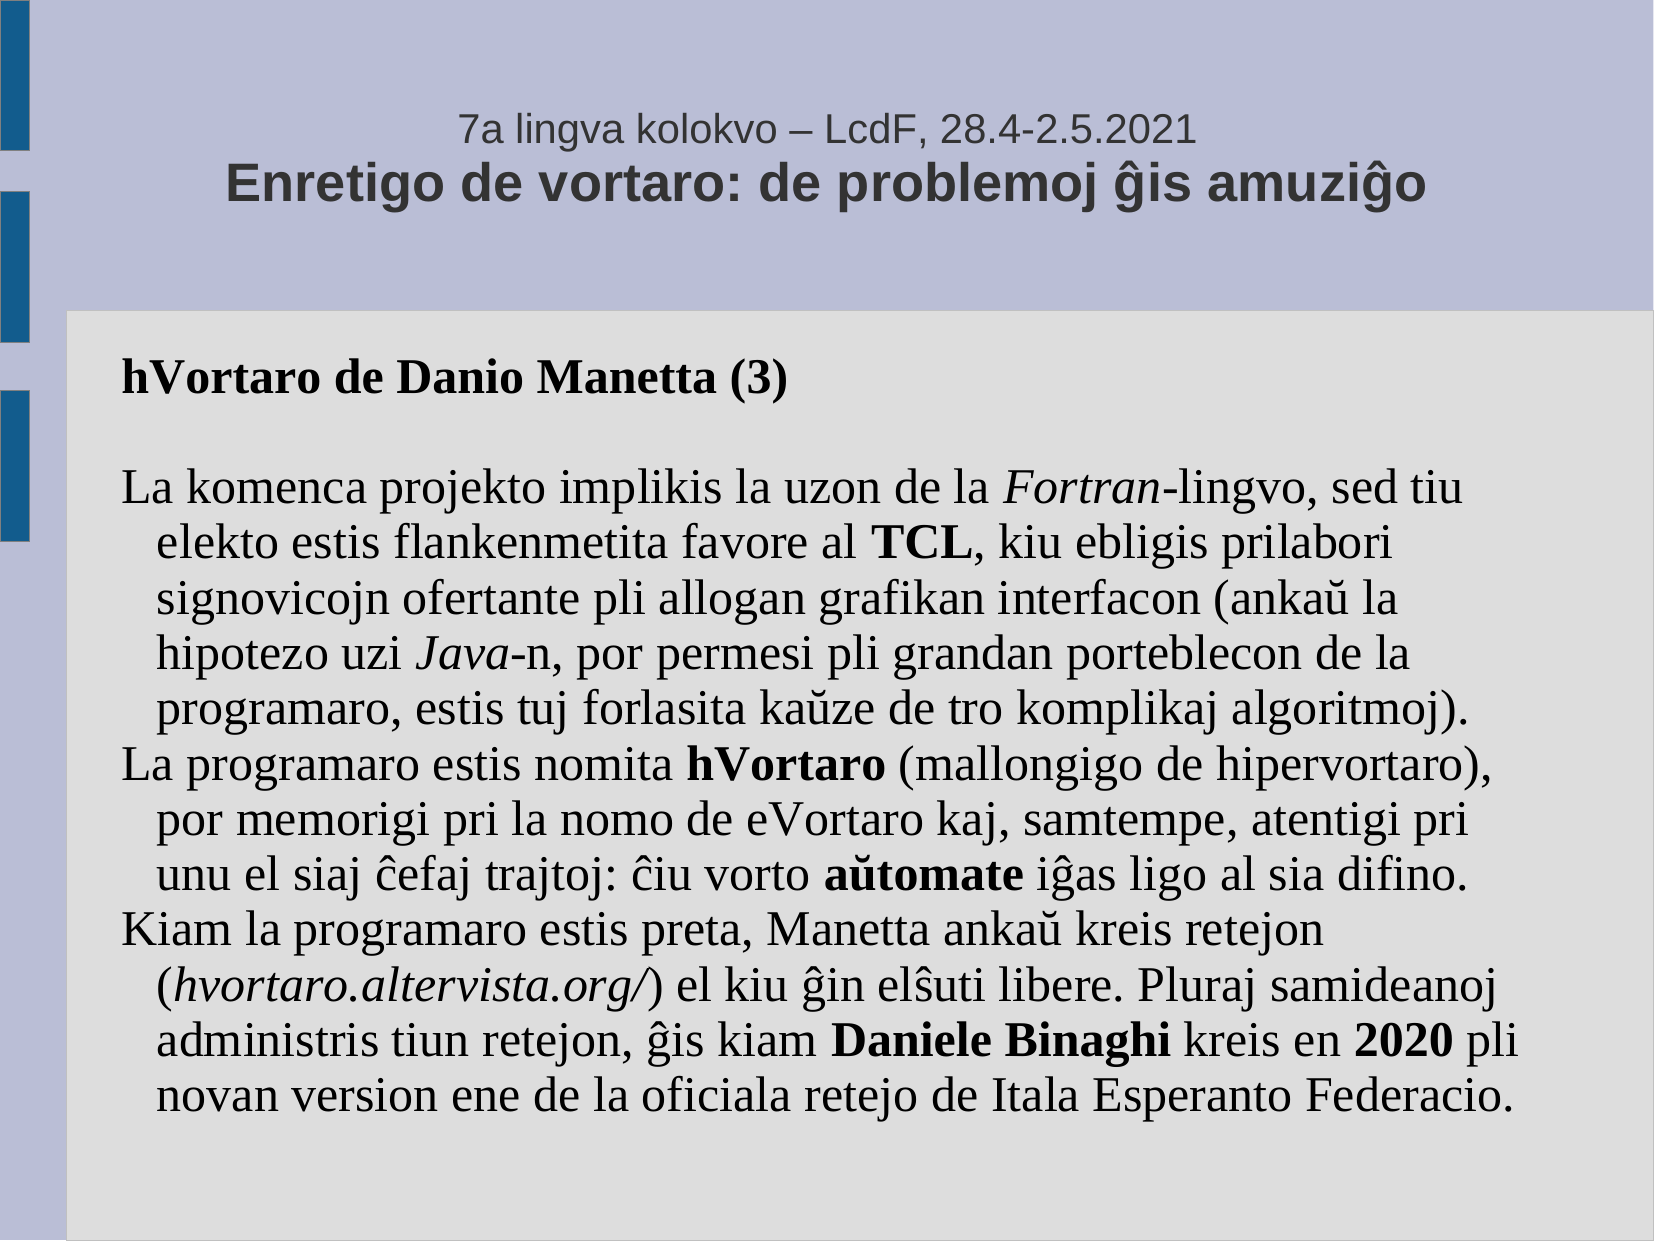

# 7a lingva kolokvo – LcdF, 28.4-2.5.2021 Enretigo de vortaro: de problemoj ĝis amuziĝo
hVortaro de Danio Manetta (3)
La komenca projekto implikis la uzon de la Fortran-lingvo, sed tiu elekto estis flankenmetita favore al TCL, kiu ebligis prilabori signovicojn ofertante pli allogan grafikan interfacon (ankaŭ la hipotezo uzi Java-n, por permesi pli grandan porteblecon de la programaro, estis tuj forlasita kaŭze de tro komplikaj algoritmoj).
La programaro estis nomita hVortaro (mallongigo de hipervortaro), por memorigi pri la nomo de eVortaro kaj, samtempe, atentigi pri unu el siaj ĉefaj trajtoj: ĉiu vorto aŭtomate iĝas ligo al sia difino.
Kiam la programaro estis preta, Manetta ankaŭ kreis retejon (hvortaro.altervista.org/) el kiu ĝin elŝuti libere. Pluraj samideanoj administris tiun retejon, ĝis kiam Daniele Binaghi kreis en 2020 pli novan version ene de la oficiala retejo de Itala Esperanto Federacio.